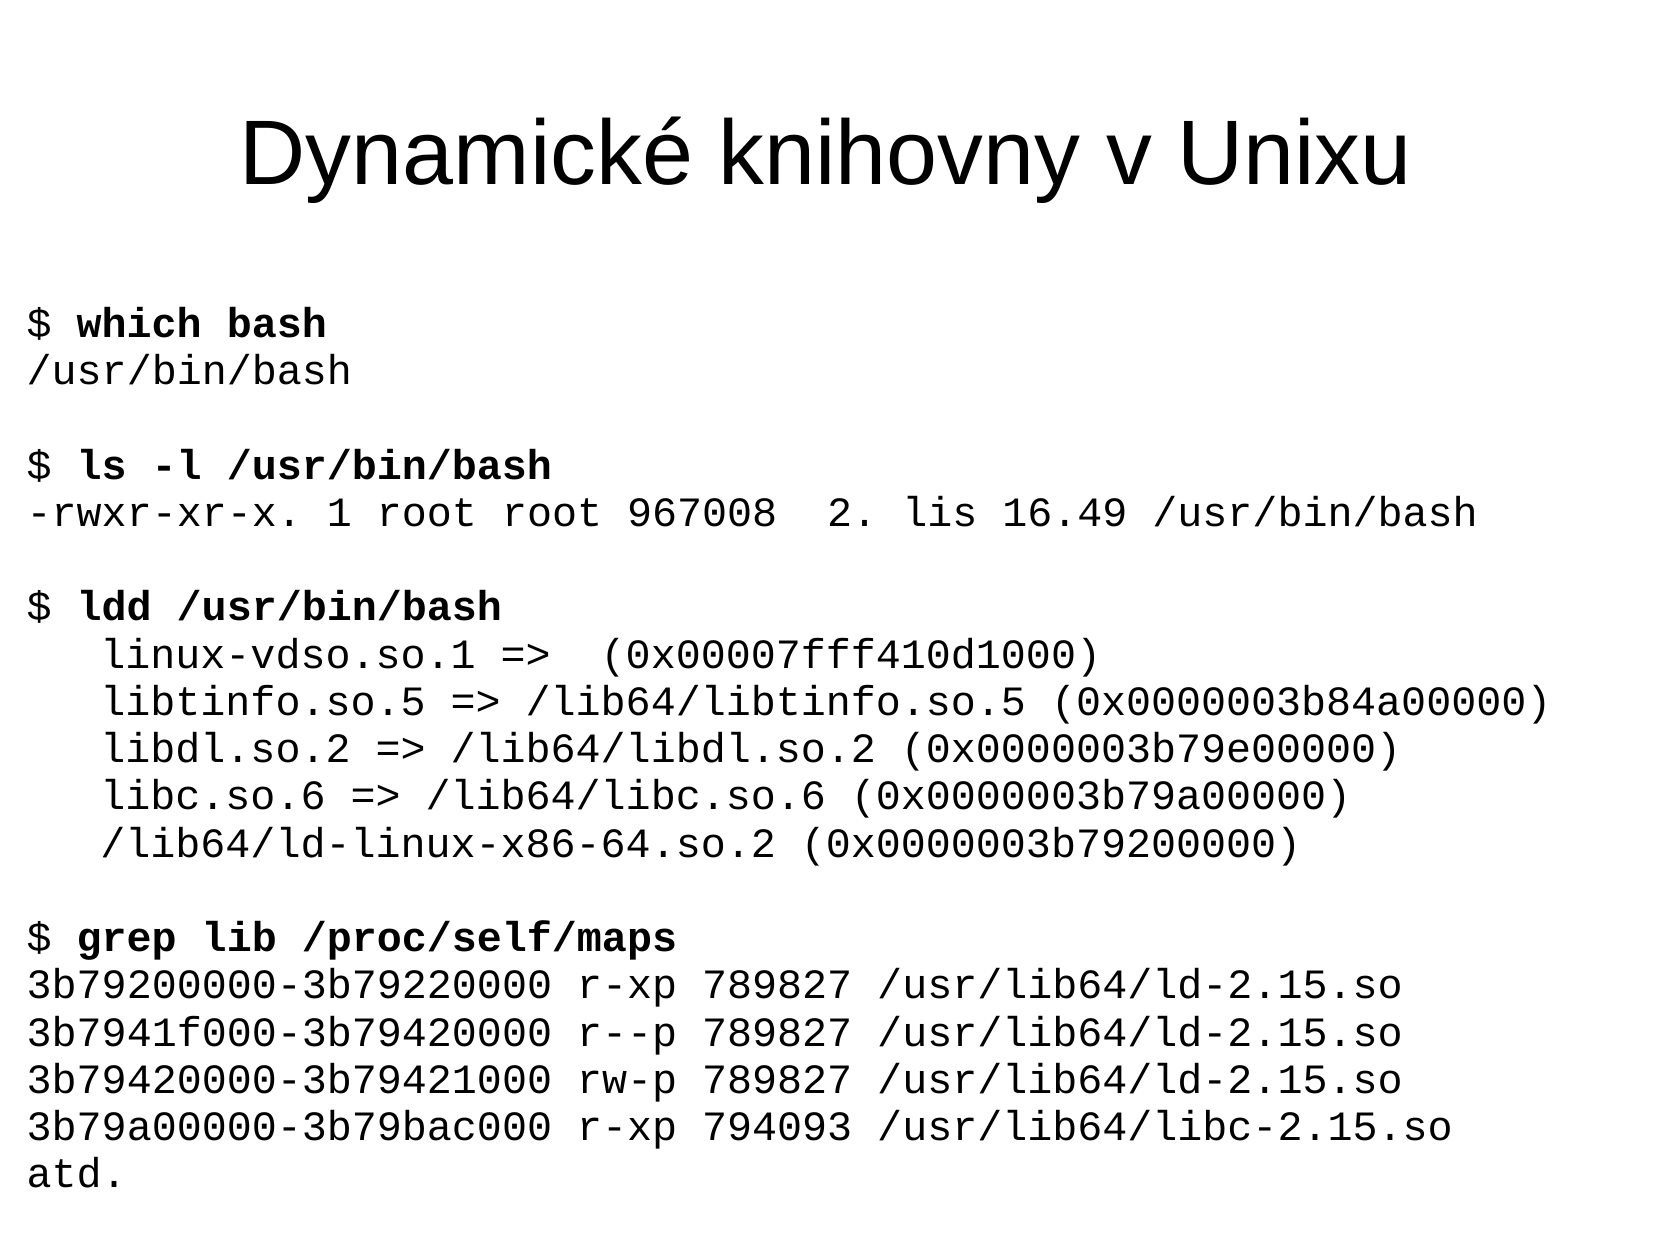

# Dynamické knihovny v Unixu
$ which bash
/usr/bin/bash
$ ls -l /usr/bin/bash
-rwxr-xr-x. 1 root root 967008 2. lis 16.49 /usr/bin/bash
$ ldd /usr/bin/bash
	linux-vdso.so.1 => (0x00007fff410d1000)
	libtinfo.so.5 => /lib64/libtinfo.so.5 (0x0000003b84a00000)
	libdl.so.2 => /lib64/libdl.so.2 (0x0000003b79e00000)
	libc.so.6 => /lib64/libc.so.6 (0x0000003b79a00000)
	/lib64/ld-linux-x86-64.so.2 (0x0000003b79200000)
$ grep lib /proc/self/maps
3b79200000-3b79220000 r-xp 789827 /usr/lib64/ld-2.15.so
3b7941f000-3b79420000 r--p 789827 /usr/lib64/ld-2.15.so
3b79420000-3b79421000 rw-p 789827 /usr/lib64/ld-2.15.so
3b79a00000-3b79bac000 r-xp 794093 /usr/lib64/libc-2.15.so
atd.